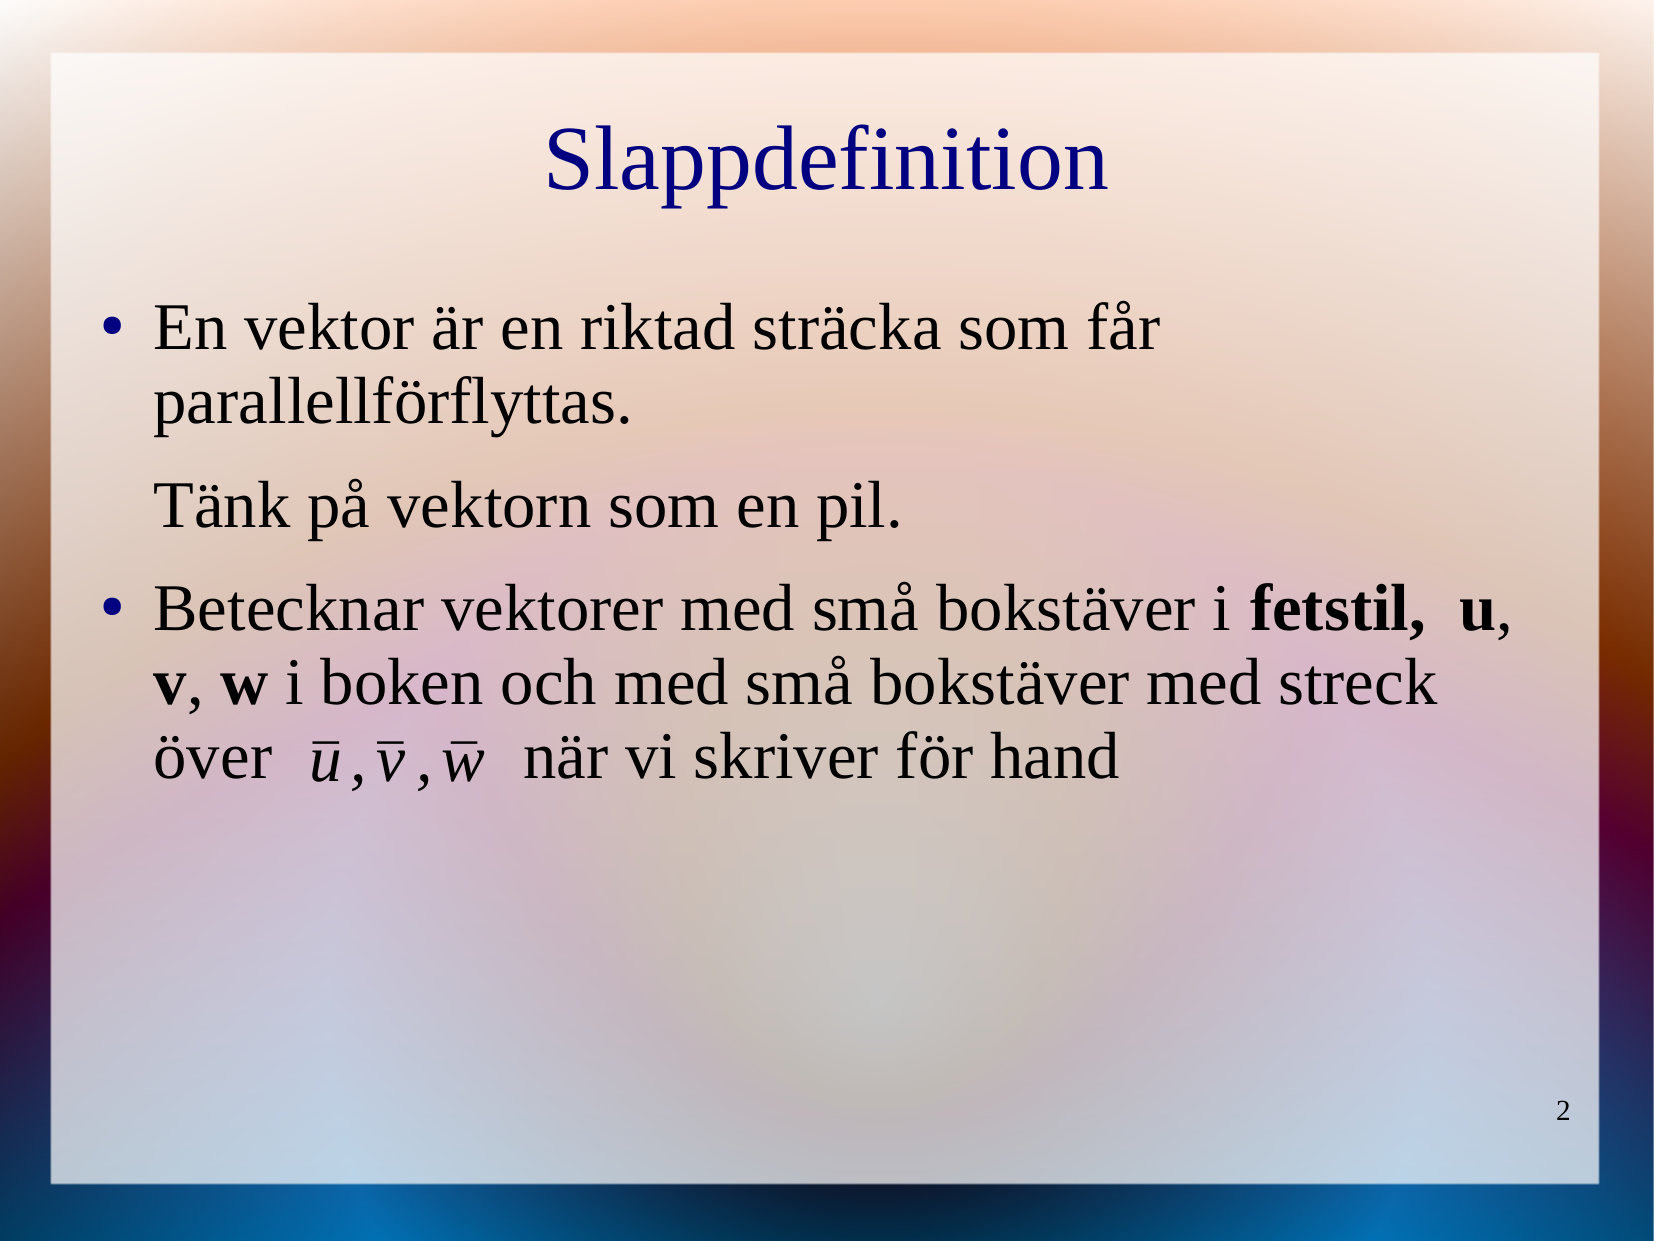

# Slappdefinition
En vektor är en riktad sträcka som får parallellförflyttas.
Tänk på vektorn som en pil.
Betecknar vektorer med små bokstäver i fetstil, u, v, w i boken och med små bokstäver med streck över när vi skriver för hand
2